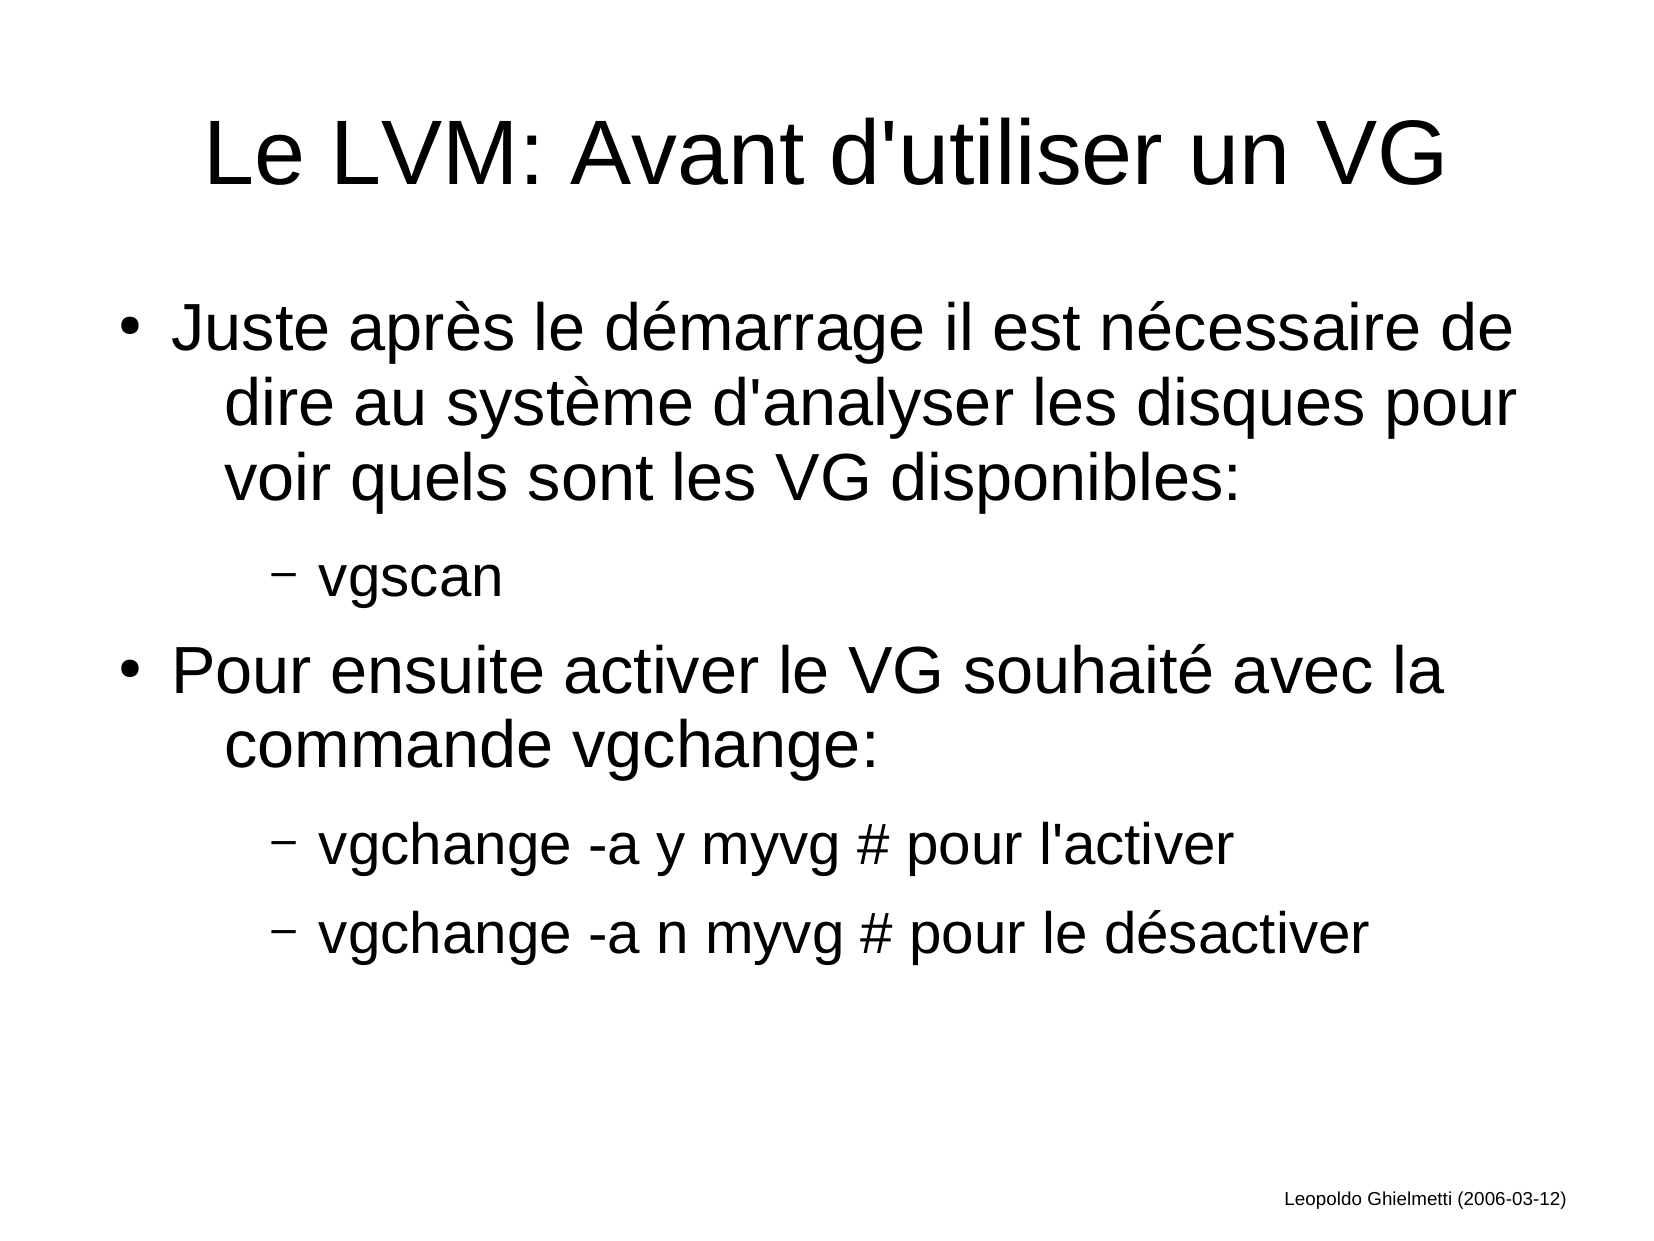

# Le LVM: Avant d'utiliser un VG
Juste après le démarrage il est nécessaire de dire au système d'analyser les disques pour voir quels sont les VG disponibles:
vgscan
Pour ensuite activer le VG souhaité avec la commande vgchange:
vgchange -a y myvg # pour l'activer
vgchange -a n myvg # pour le désactiver
Leopoldo Ghielmetti (2006-03-12)